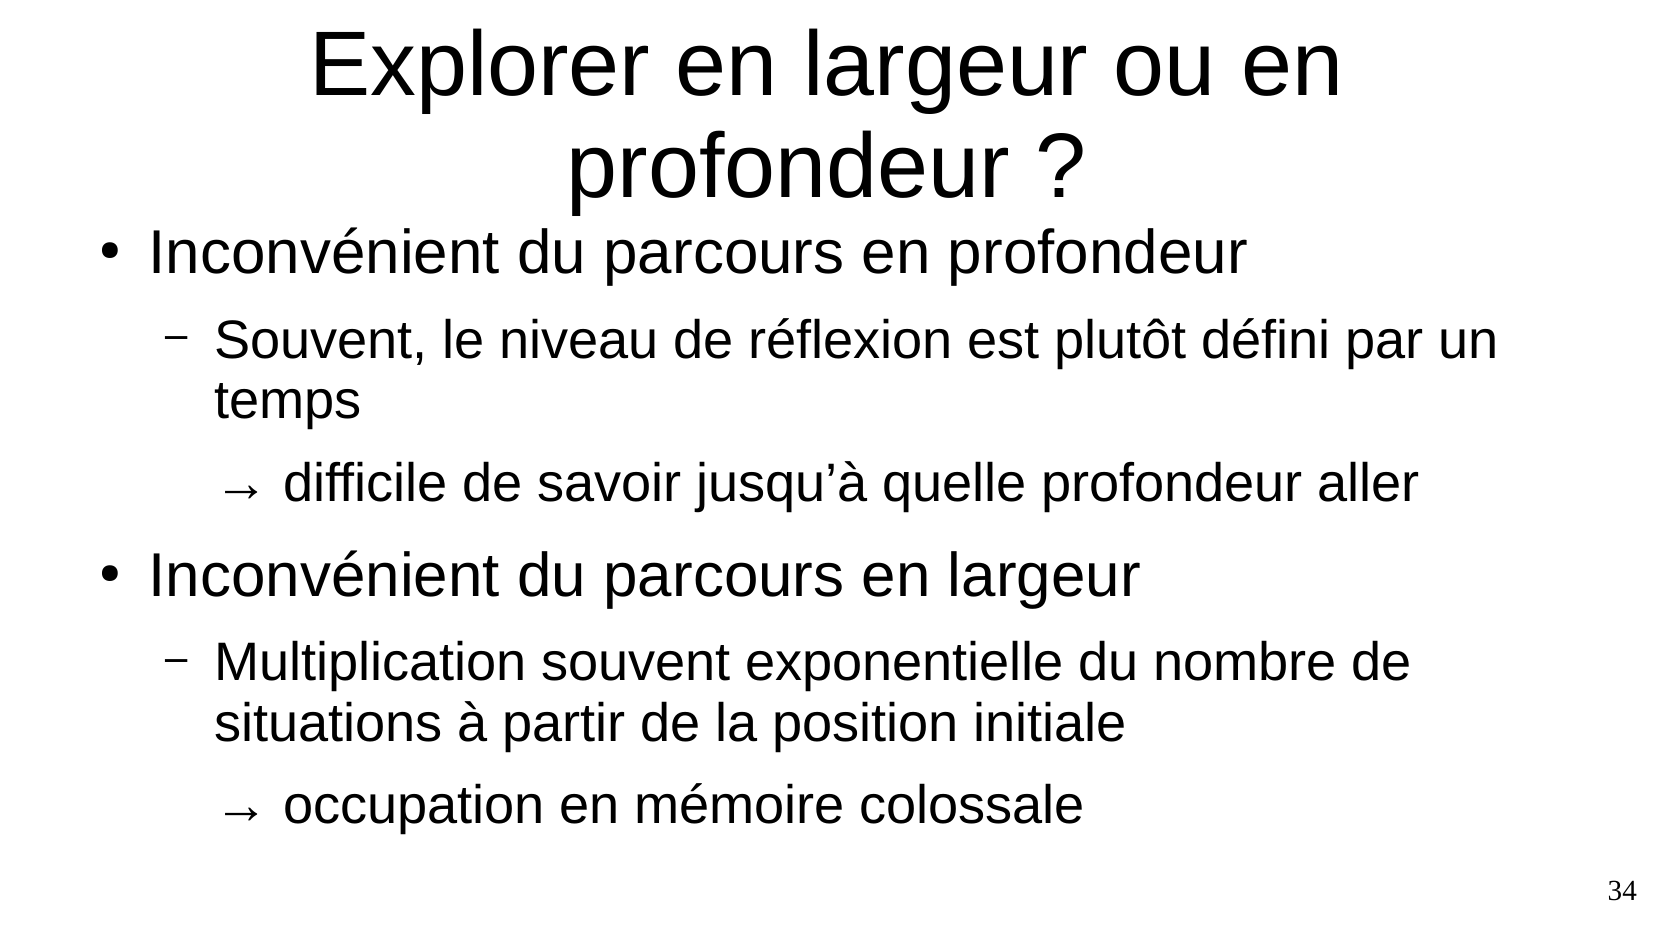

# Explorer en largeur ou en profondeur ?
Inconvénient du parcours en profondeur
Souvent, le niveau de réflexion est plutôt défini par un temps
→ difficile de savoir jusqu’à quelle profondeur aller
Inconvénient du parcours en largeur
Multiplication souvent exponentielle du nombre de situations à partir de la position initiale
→ occupation en mémoire colossale
34